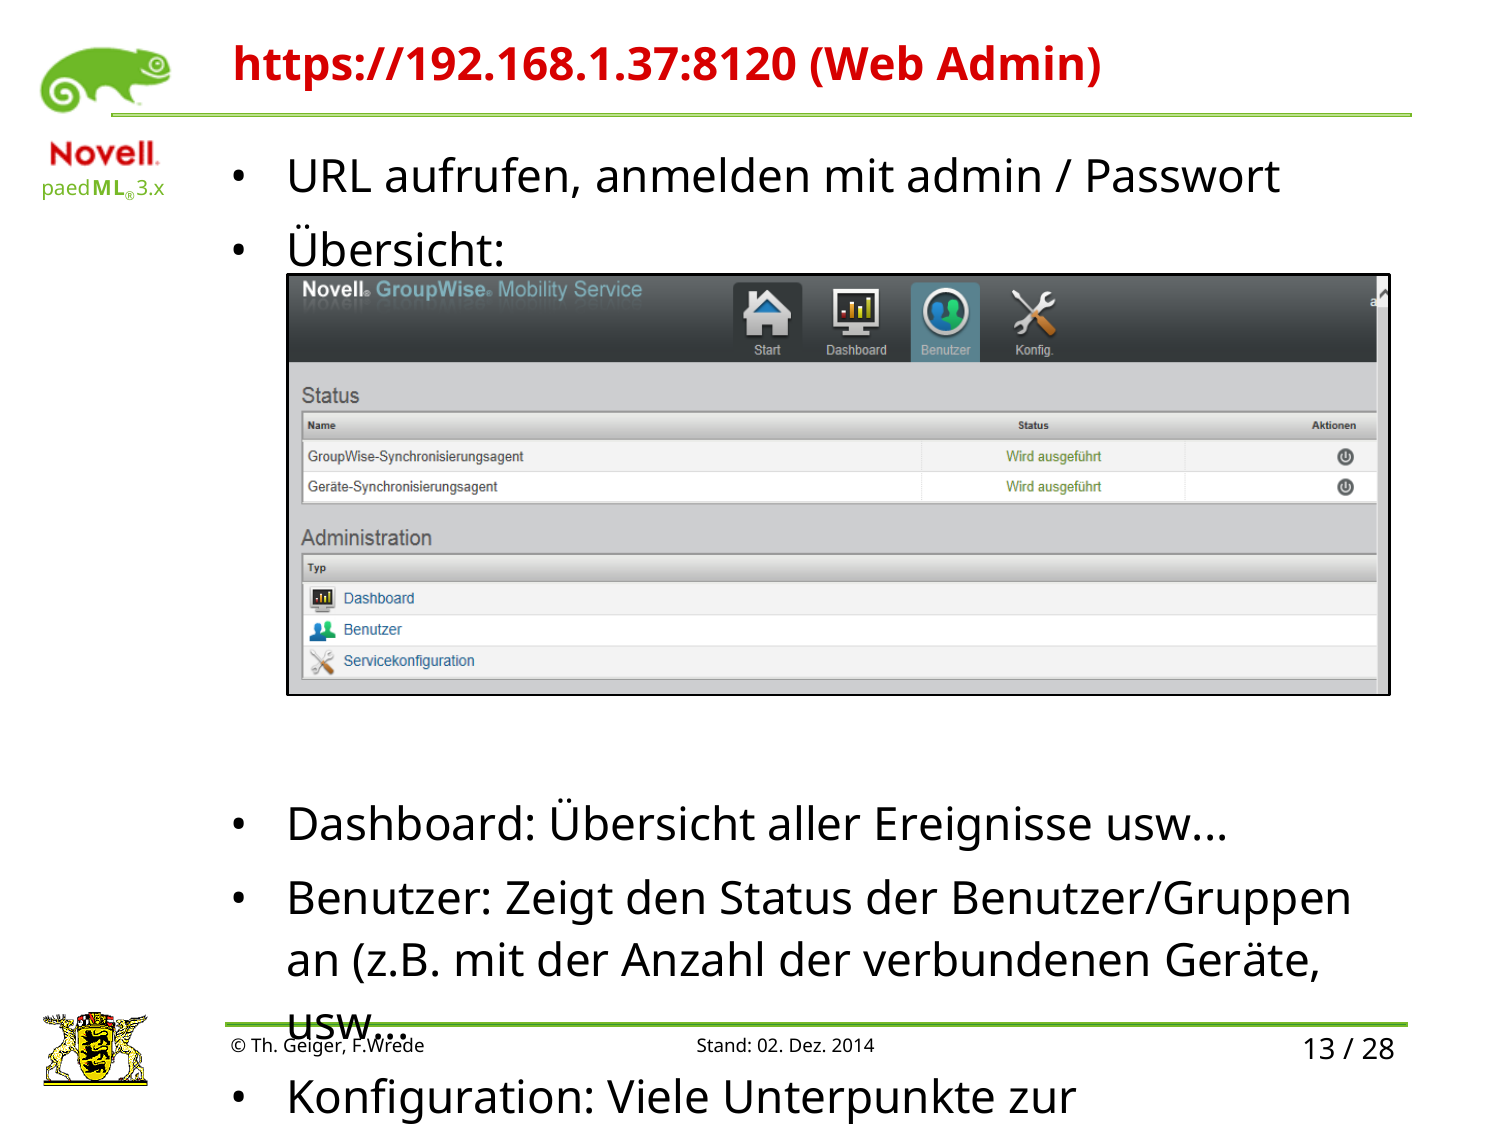

https://192.168.1.37:8120 (Web Admin)
# URL aufrufen, anmelden mit admin / Passwort
Übersicht:
Dashboard: Übersicht aller Ereignisse usw...
Benutzer: Zeigt den Status der Benutzer/Gruppen an (z.B. mit der Anzahl der verbundenen Geräte, usw...
Konfiguration: Viele Unterpunkte zur Gesamtkonfiguration von GMS
13
© Th. Geiger, F.Wrede
02. Dez. 2014